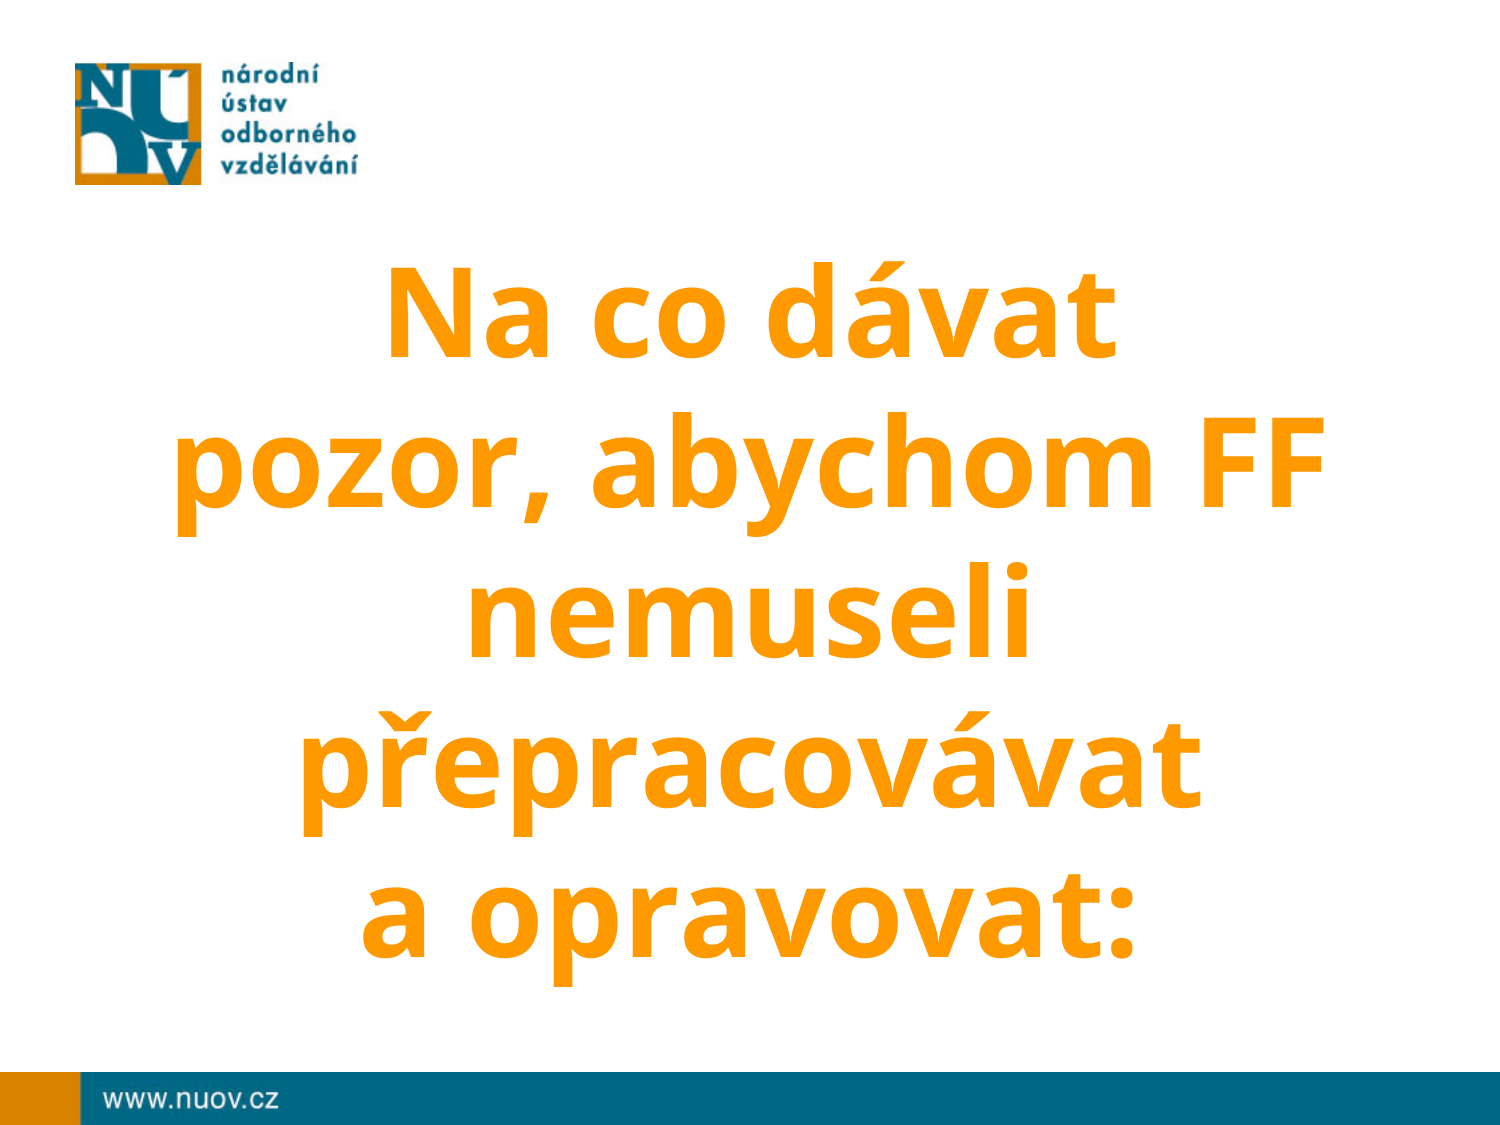

Na co dávat
pozor, abychom FF nemuseli
přepracovávat
a opravovat: